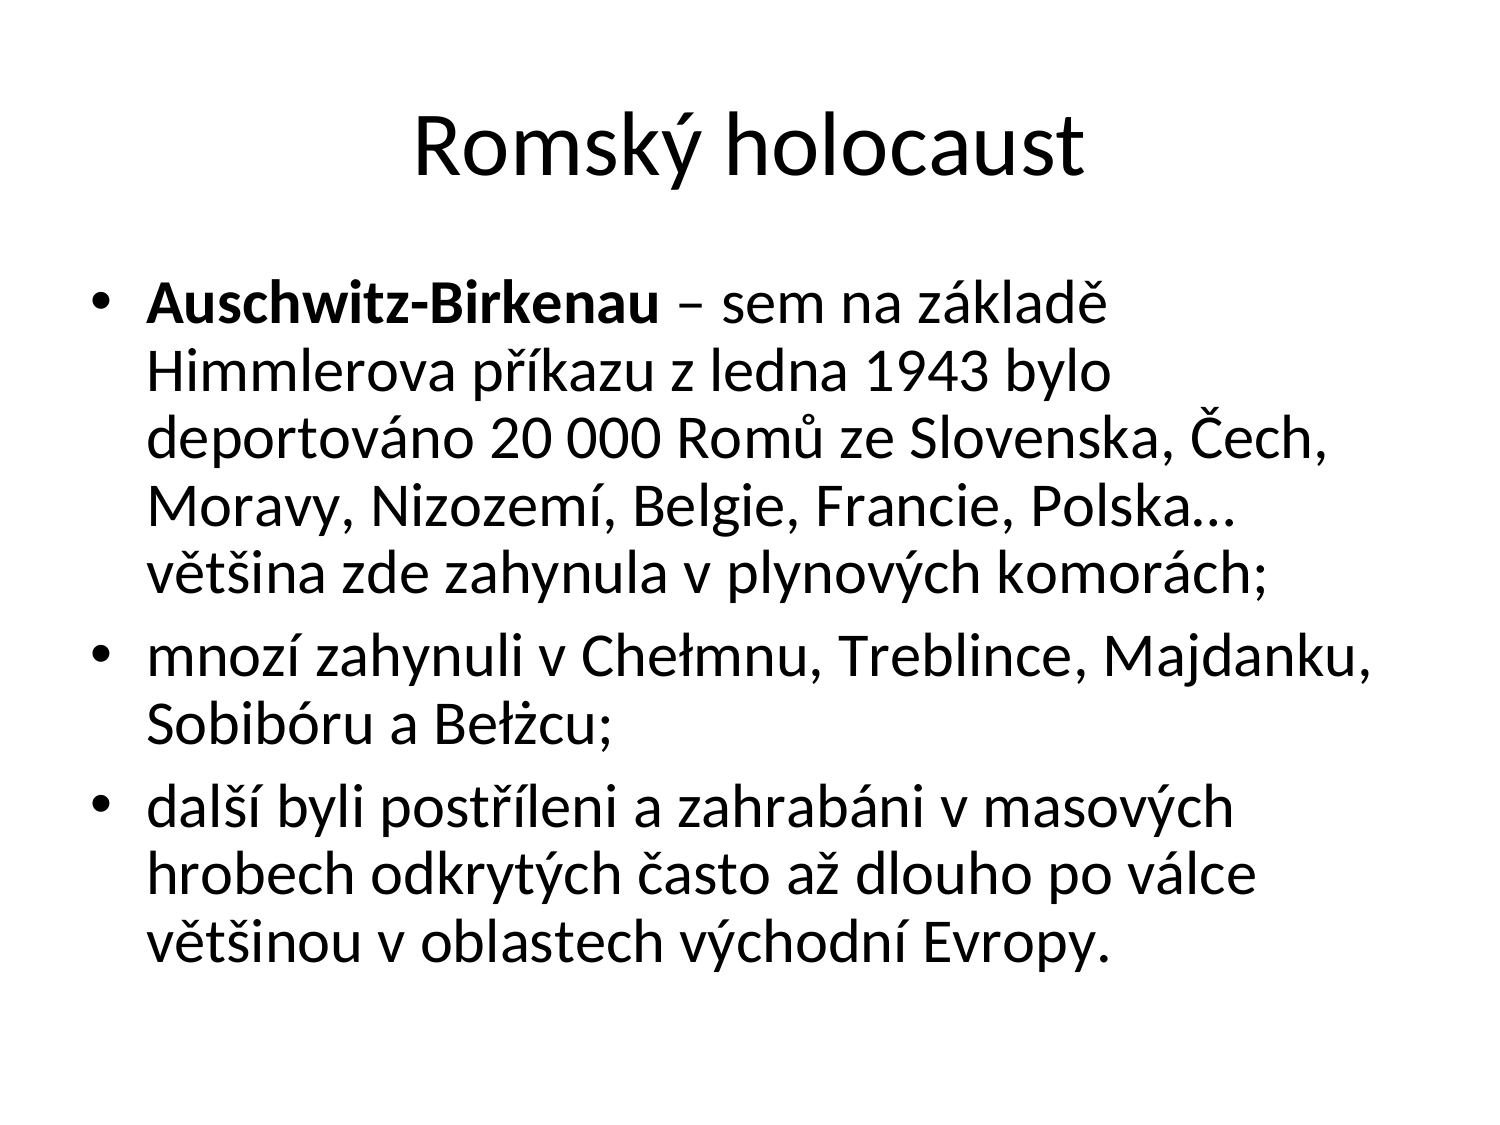

# Romský holocaust
Auschwitz-Birkenau – sem na základě Himmlerova příkazu z ledna 1943 bylo deportováno 20 000 Romů ze Slovenska, Čech, Moravy, Nizozemí, Belgie, Francie, Polska… většina zde zahynula v plynových komorách;
mnozí zahynuli v Chełmnu, Treblince, Majdanku, Sobibóru a Bełżcu;
další byli postříleni a zahrabáni v masových hrobech odkrytých často až dlouho po válce většinou v oblastech východní Evropy.